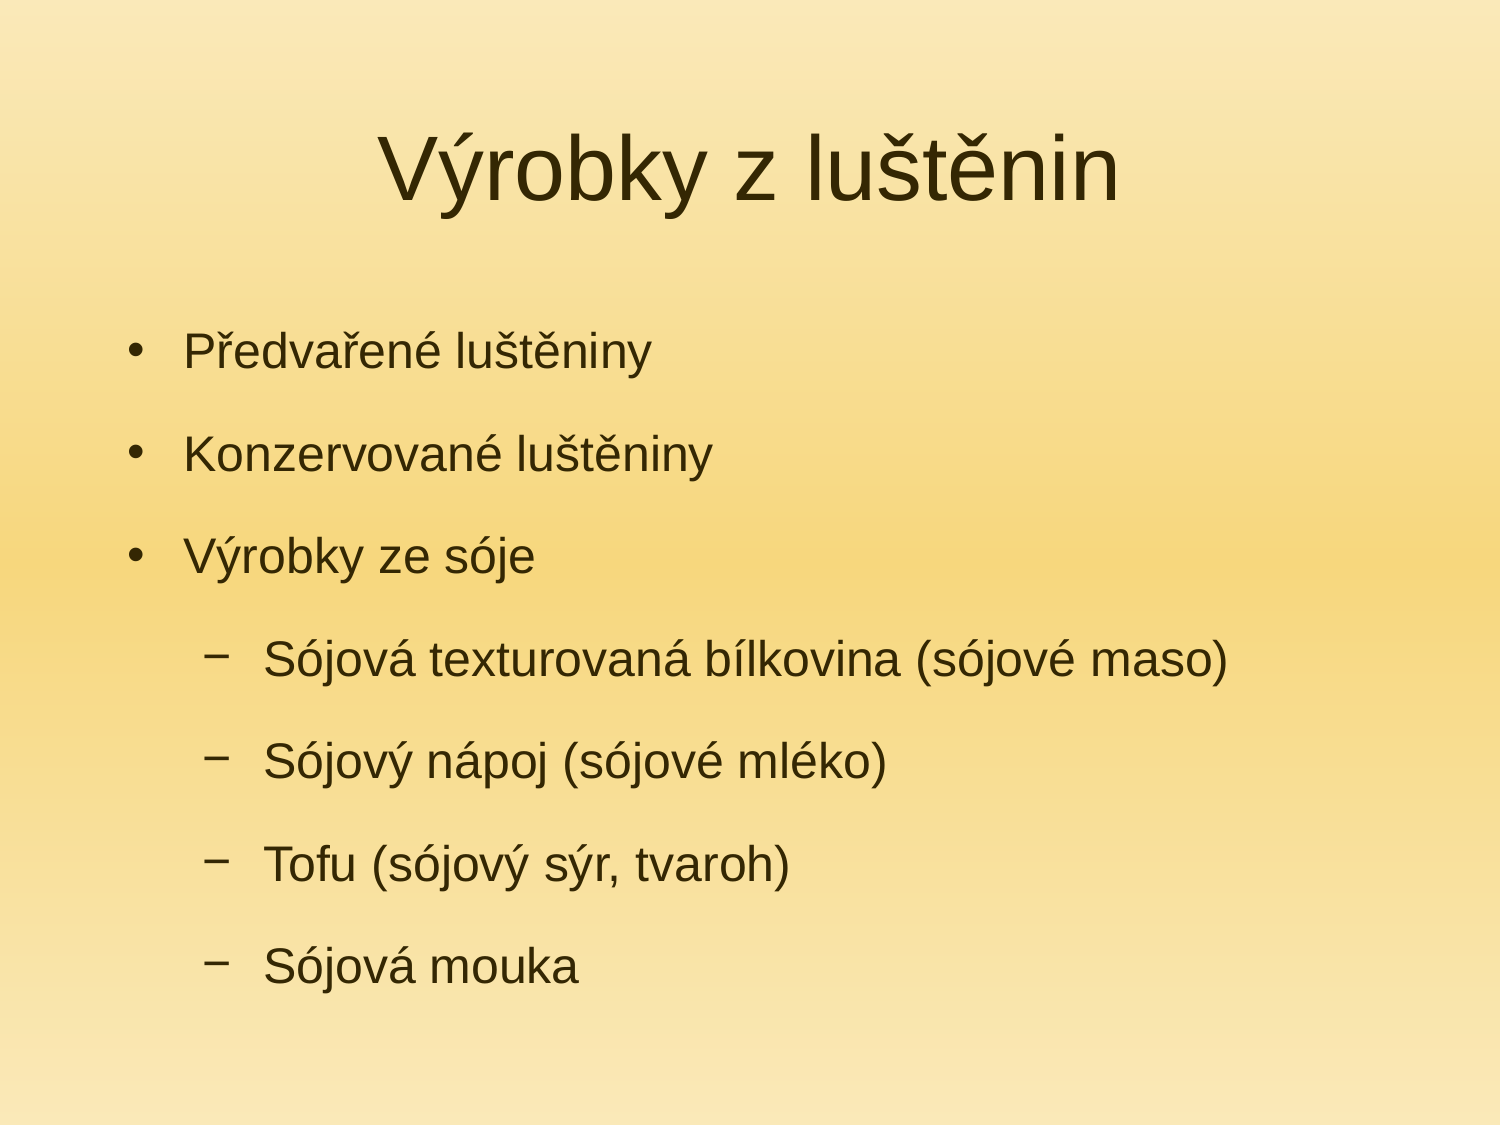

# Výrobky z luštěnin
Předvařené luštěniny
Konzervované luštěniny
Výrobky ze sóje
 Sójová texturovaná bílkovina (sójové maso)
 Sójový nápoj (sójové mléko)
 Tofu (sójový sýr, tvaroh)
 Sójová mouka